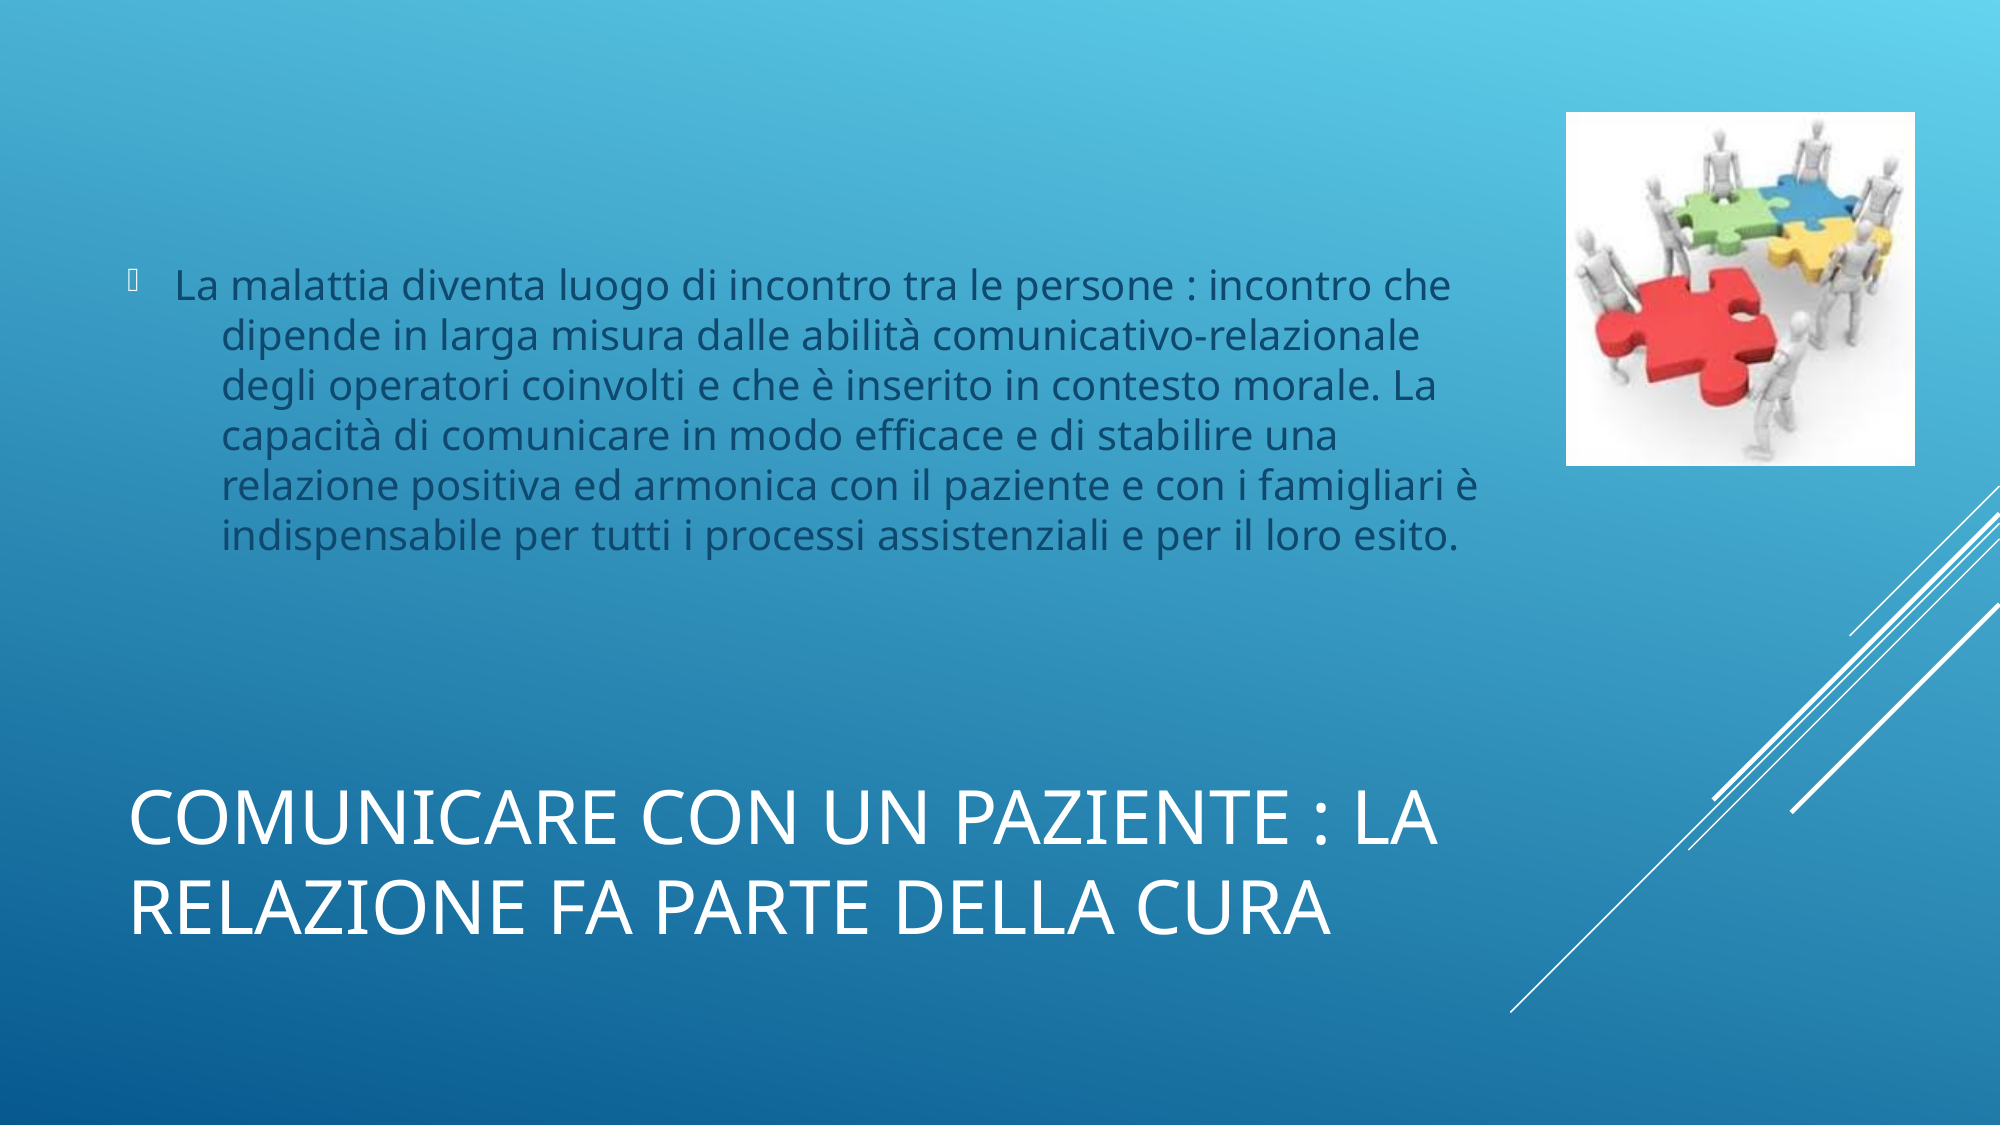

La malattia diventa luogo di incontro tra le persone : incontro che dipende in larga misura dalle abilità comunicativo-relazionale degli operatori coinvolti e che è inserito in contesto morale. La capacità di comunicare in modo efficace e di stabilire una relazione positiva ed armonica con il paziente e con i famigliari è indispensabile per tutti i processi assistenziali e per il loro esito.
# Comunicare con un paziente : La relazione fa parte della cura